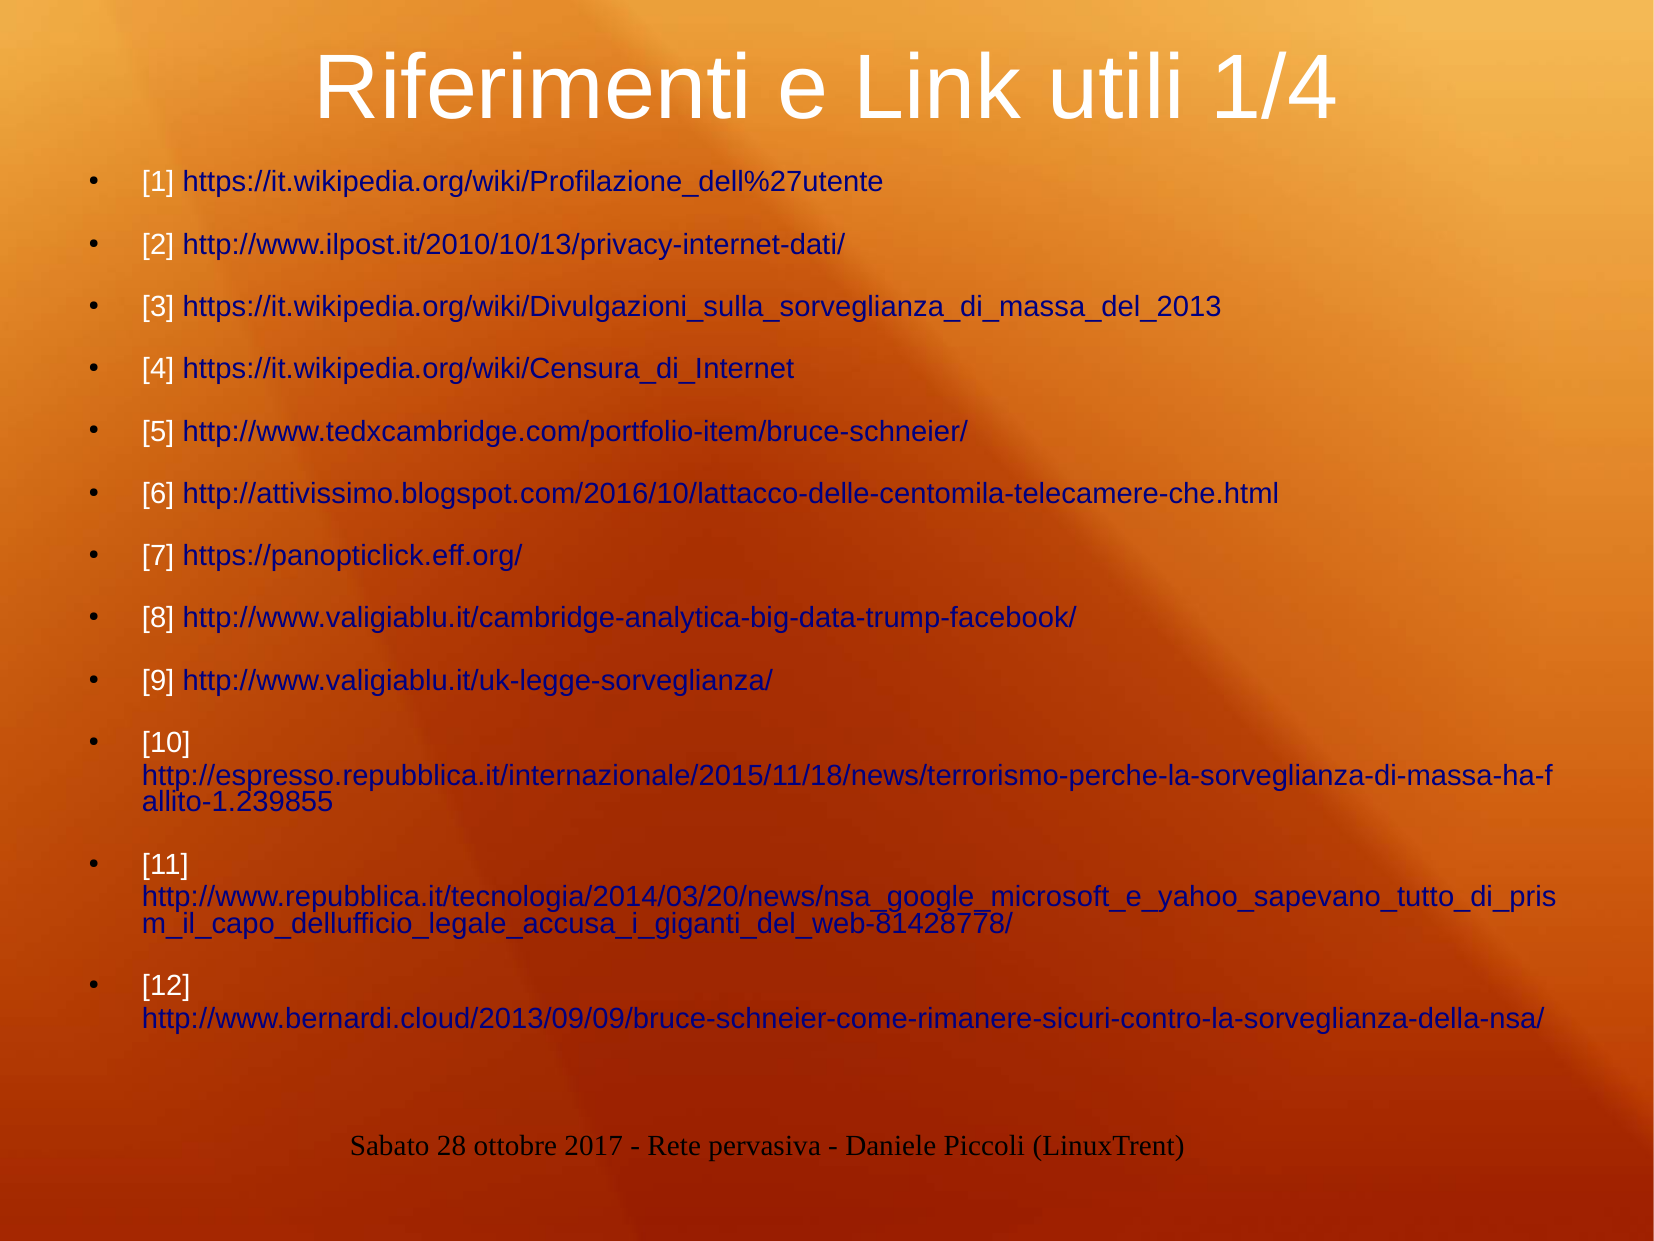

# Riferimenti e Link utili 1/4
[1] https://it.wikipedia.org/wiki/Profilazione_dell%27utente
[2] http://www.ilpost.it/2010/10/13/privacy-internet-dati/
[3] https://it.wikipedia.org/wiki/Divulgazioni_sulla_sorveglianza_di_massa_del_2013
[4] https://it.wikipedia.org/wiki/Censura_di_Internet
[5] http://www.tedxcambridge.com/portfolio-item/bruce-schneier/
[6] http://attivissimo.blogspot.com/2016/10/lattacco-delle-centomila-telecamere-che.html
[7] https://panopticlick.eff.org/
[8] http://www.valigiablu.it/cambridge-analytica-big-data-trump-facebook/
[9] http://www.valigiablu.it/uk-legge-sorveglianza/
[10] http://espresso.repubblica.it/internazionale/2015/11/18/news/terrorismo-perche-la-sorveglianza-di-massa-ha-fallito-1.239855
[11] http://www.repubblica.it/tecnologia/2014/03/20/news/nsa_google_microsoft_e_yahoo_sapevano_tutto_di_prism_il_capo_dellufficio_legale_accusa_i_giganti_del_web-81428778/
[12] http://www.bernardi.cloud/2013/09/09/bruce-schneier-come-rimanere-sicuri-contro-la-sorveglianza-della-nsa/
Sabato 28 ottobre 2017 - Rete pervasiva - Daniele Piccoli (LinuxTrent)